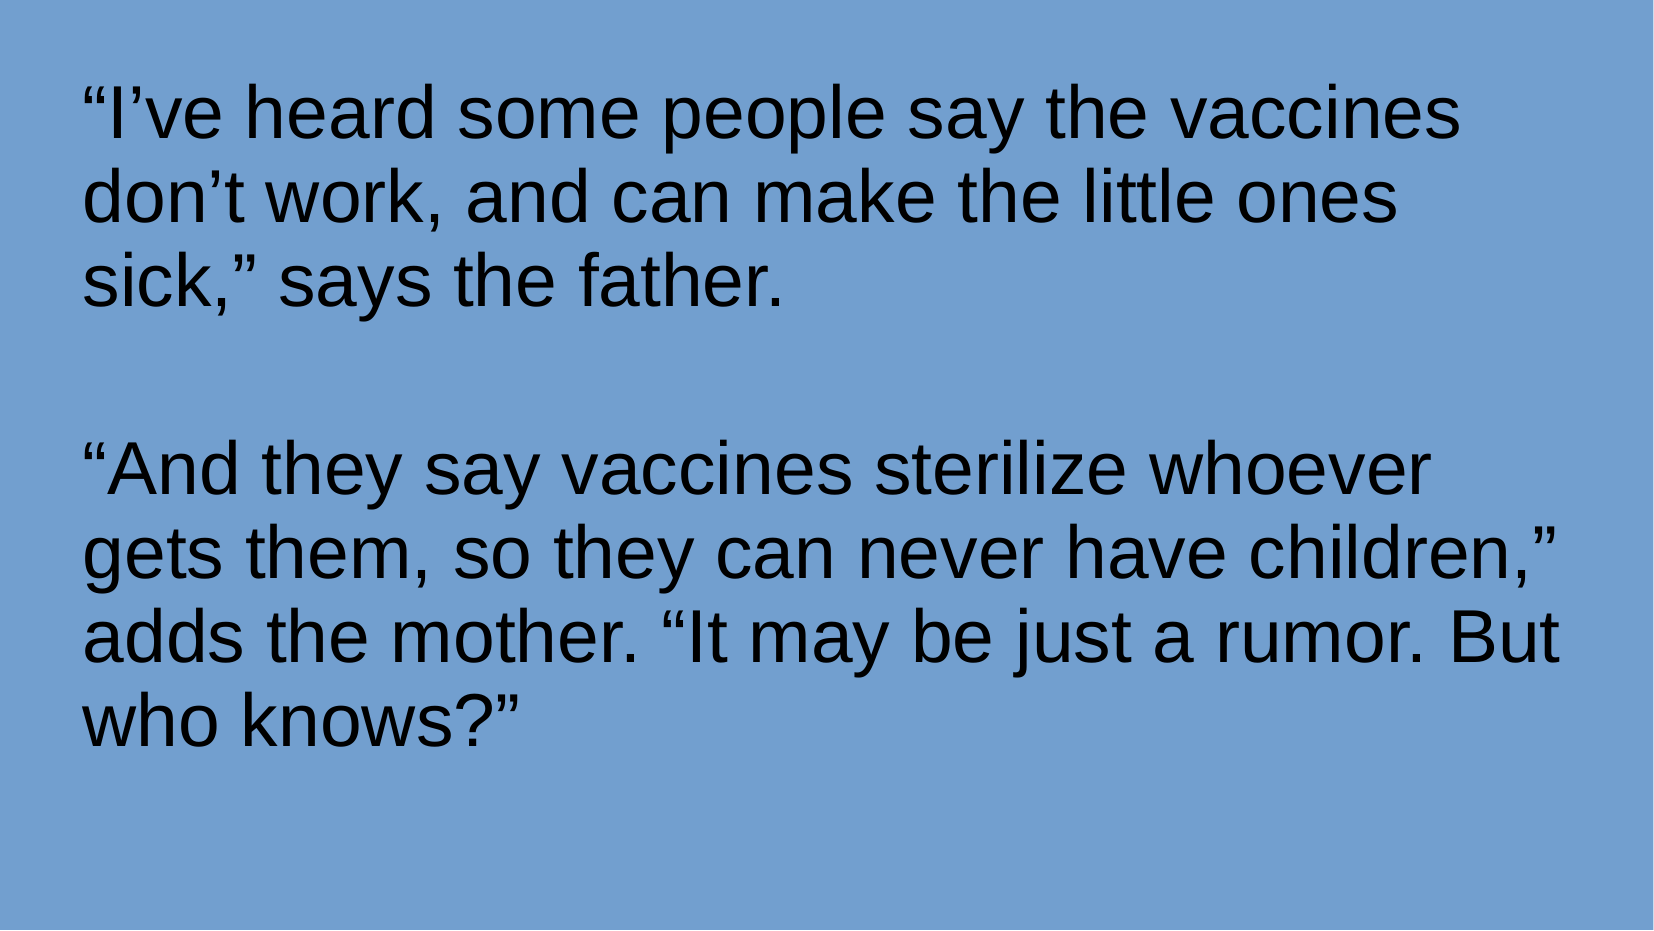

# “I’ve heard some people say the vaccines don’t work, and can make the little ones sick,” says the father.
“And they say vaccines sterilize whoever gets them, so they can never have children,” adds the mother. “It may be just a rumor. But who knows?”